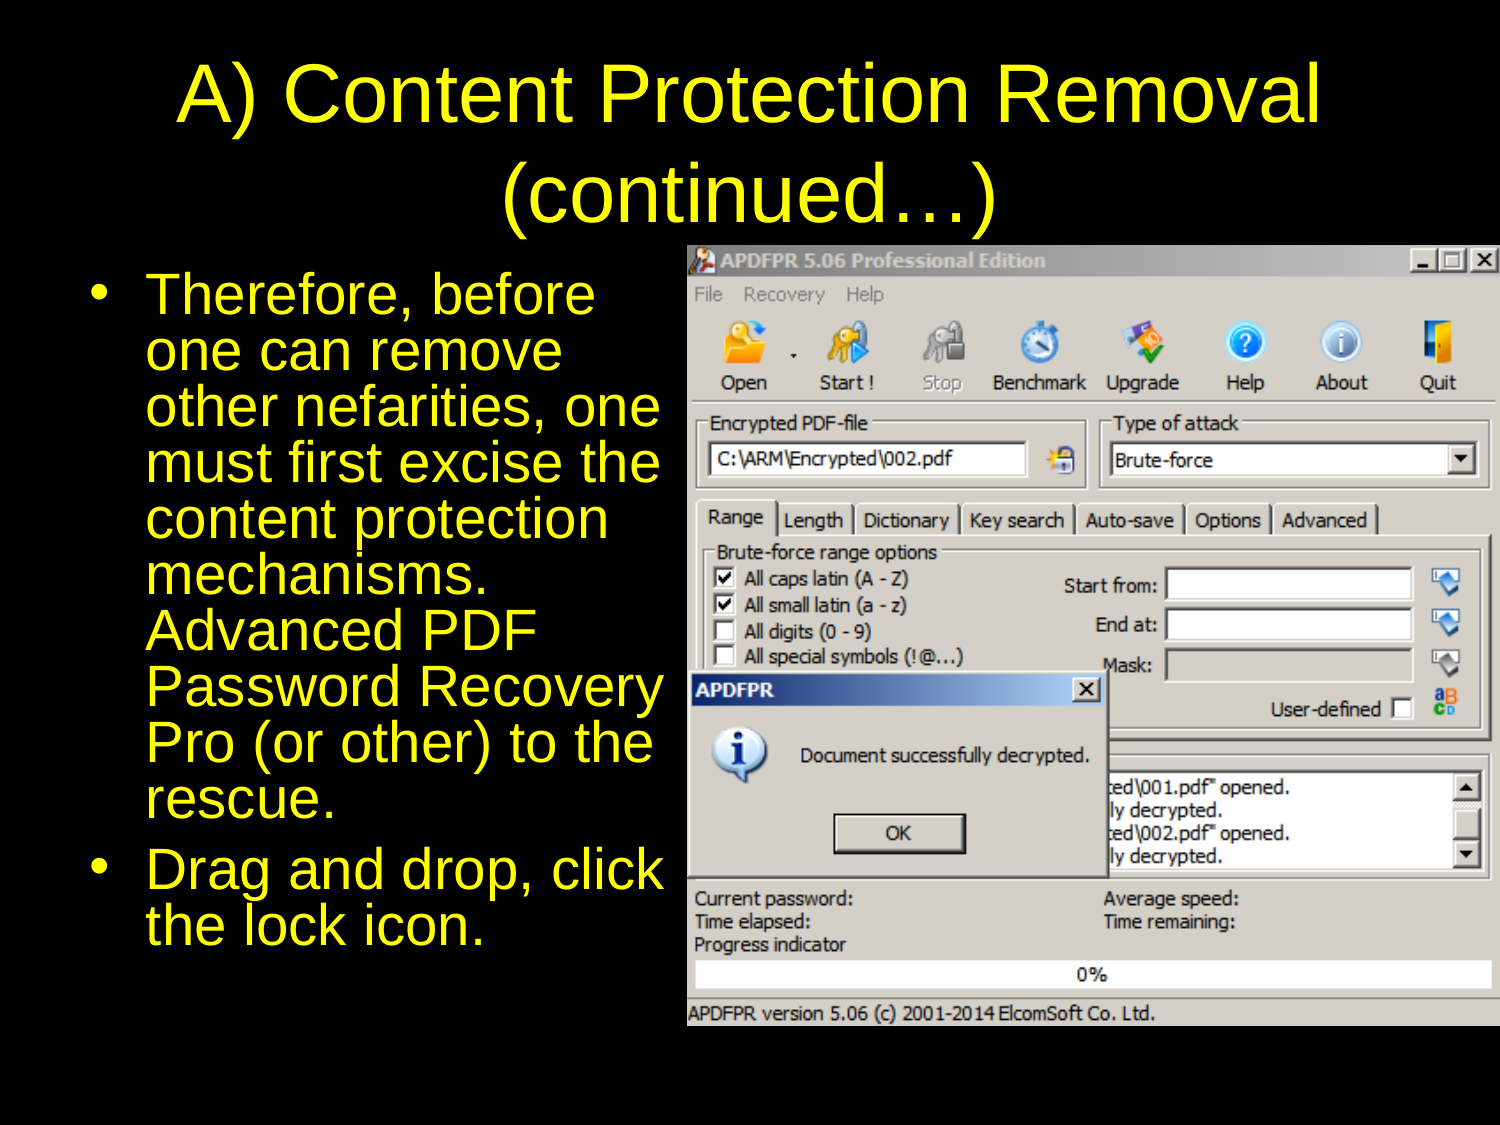

# A) Content Protection Removal (continued…)
Therefore, before one can remove other nefarities, one must first excise the content protection mechanisms. Advanced PDF Password Recovery Pro (or other) to the rescue.
Drag and drop, click the lock icon.